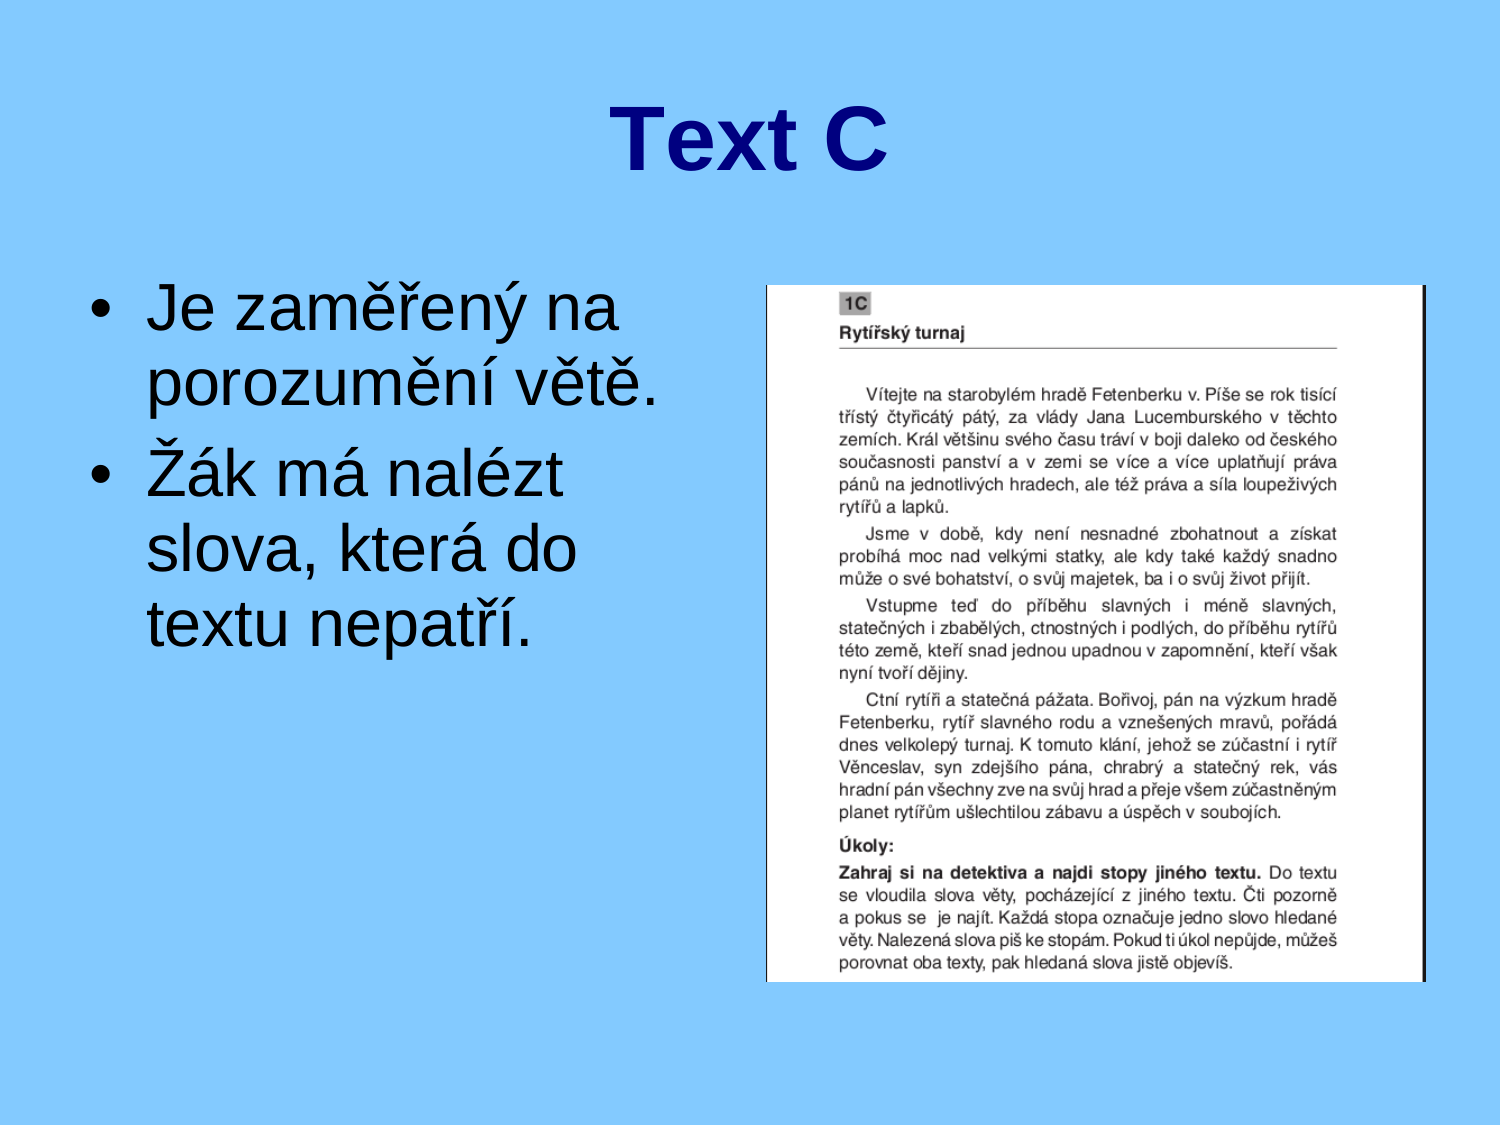

# Text C
Je zaměřený na porozumění větě.
Žák má nalézt slova, která do textu nepatří.